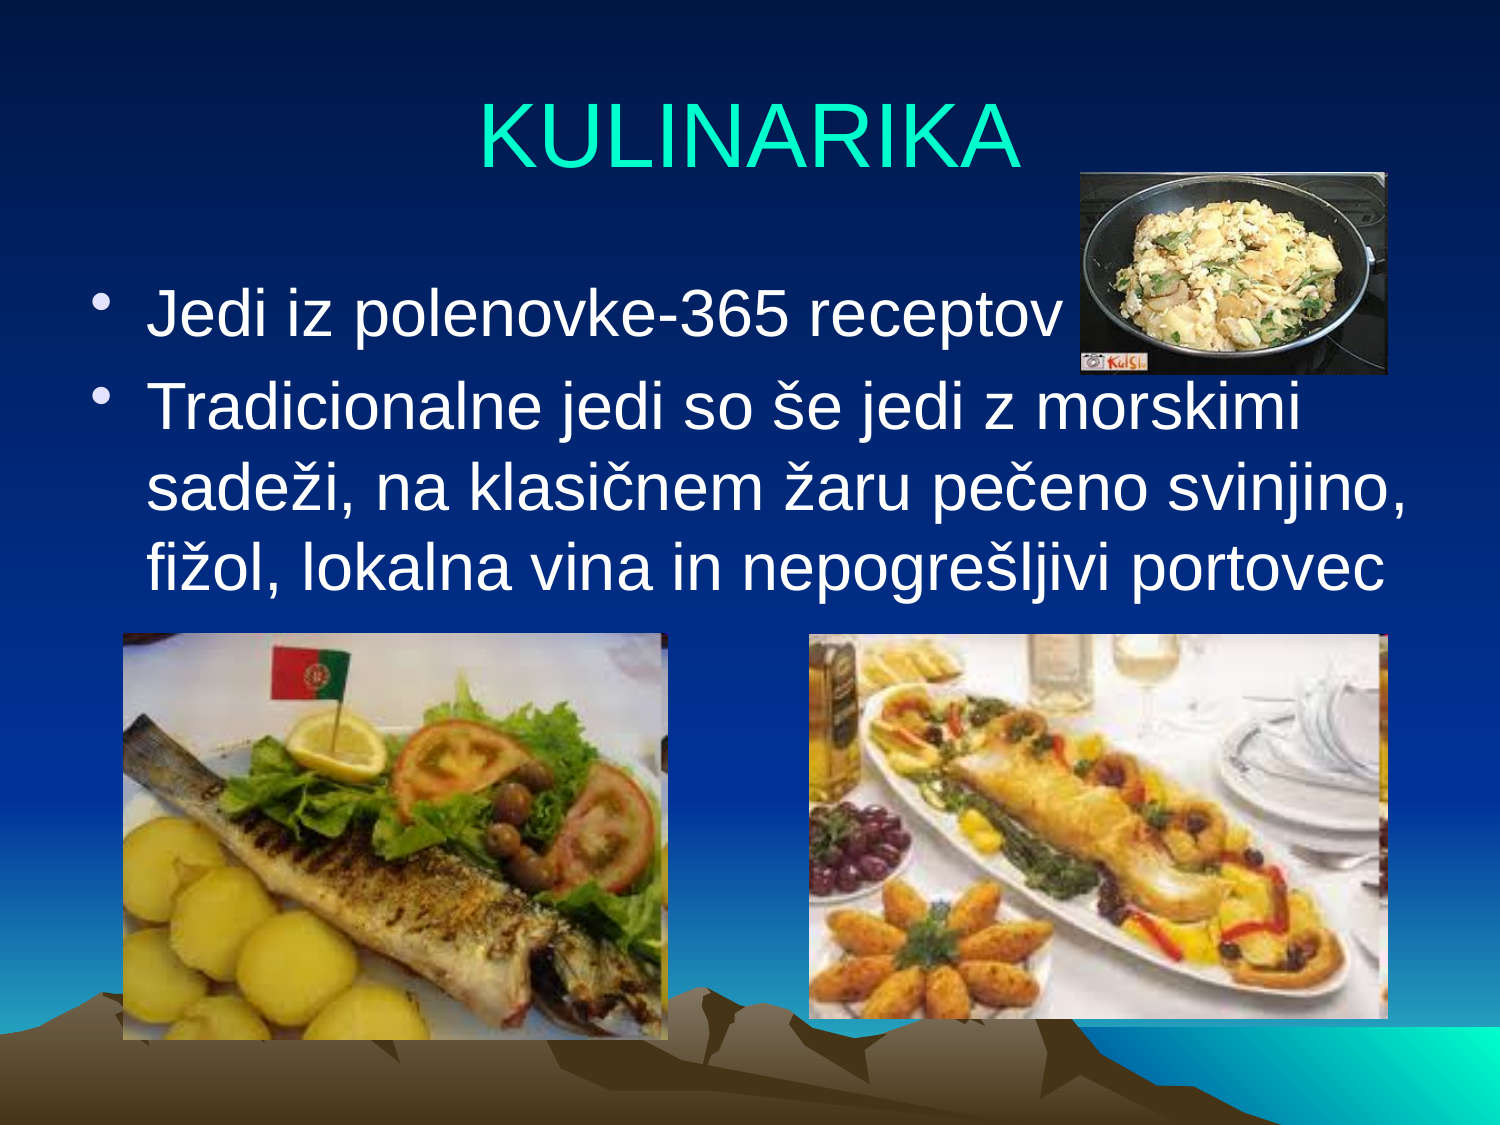

# KULINARIKA
Jedi iz polenovke-365 receptov
Tradicionalne jedi so še jedi z morskimi sadeži, na klasičnem žaru pečeno svinjino, fižol, lokalna vina in nepogrešljivi portovec